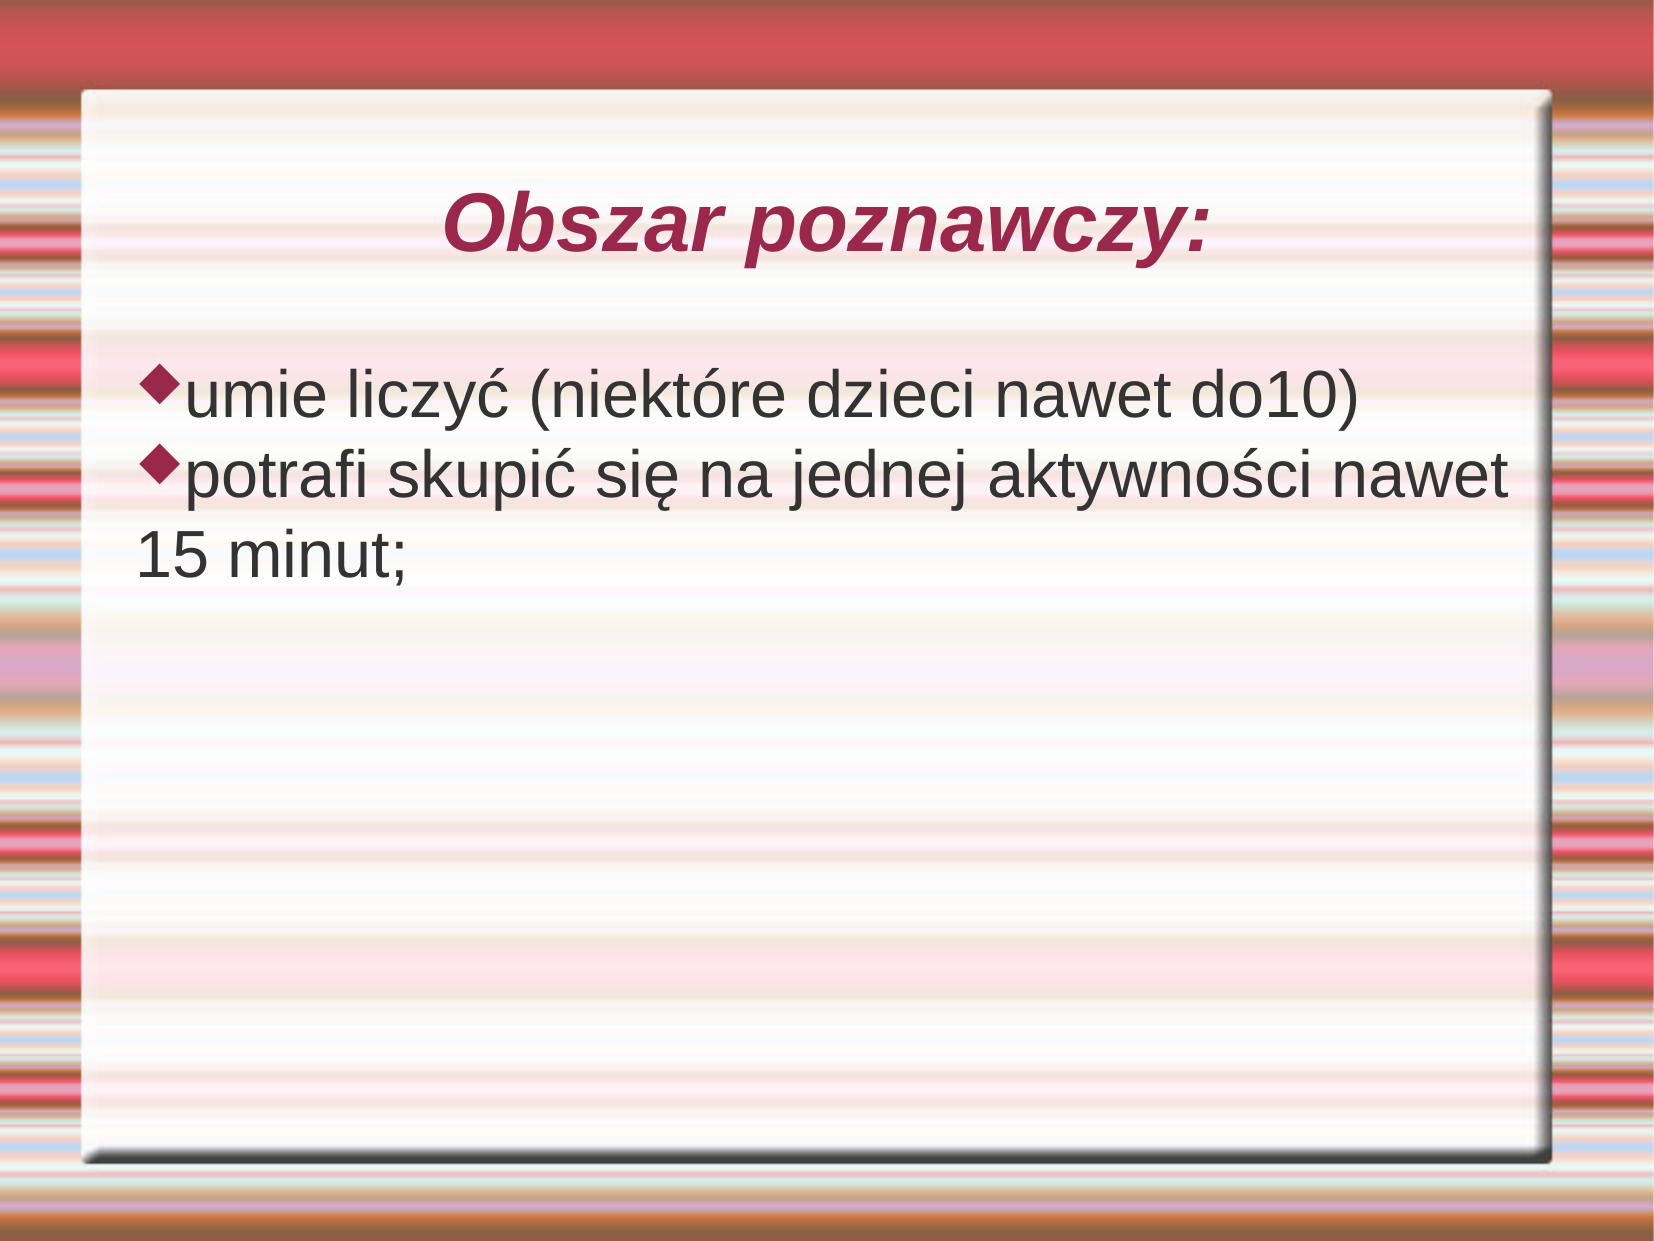

# Obszar poznawczy:
umie liczyć (niektóre dzieci nawet do10)
potrafi skupić się na jednej aktywności nawet 15 minut;